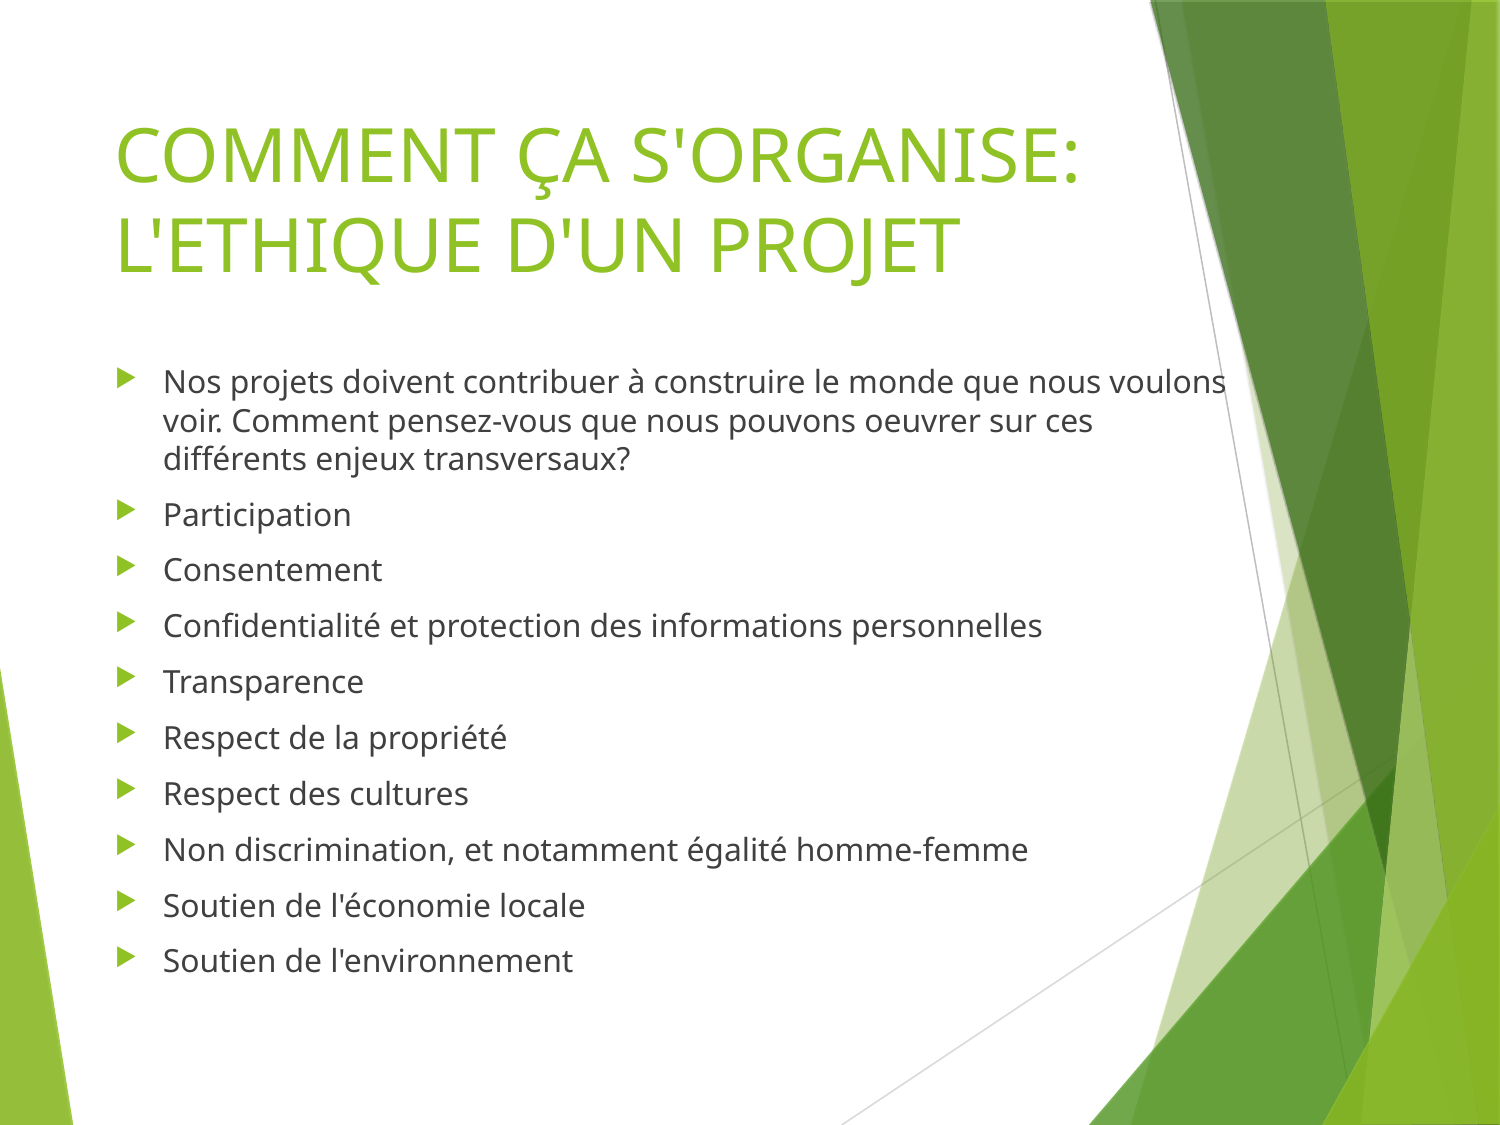

# COMMENT ÇA S'ORGANISE: L'ETHIQUE D'UN PROJET
Nos projets doivent contribuer à construire le monde que nous voulons voir. Comment pensez-vous que nous pouvons oeuvrer sur ces différents enjeux transversaux?
Participation
Consentement
Confidentialité et protection des informations personnelles
Transparence
Respect de la propriété
Respect des cultures
Non discrimination, et notamment égalité homme-femme
Soutien de l'économie locale
Soutien de l'environnement